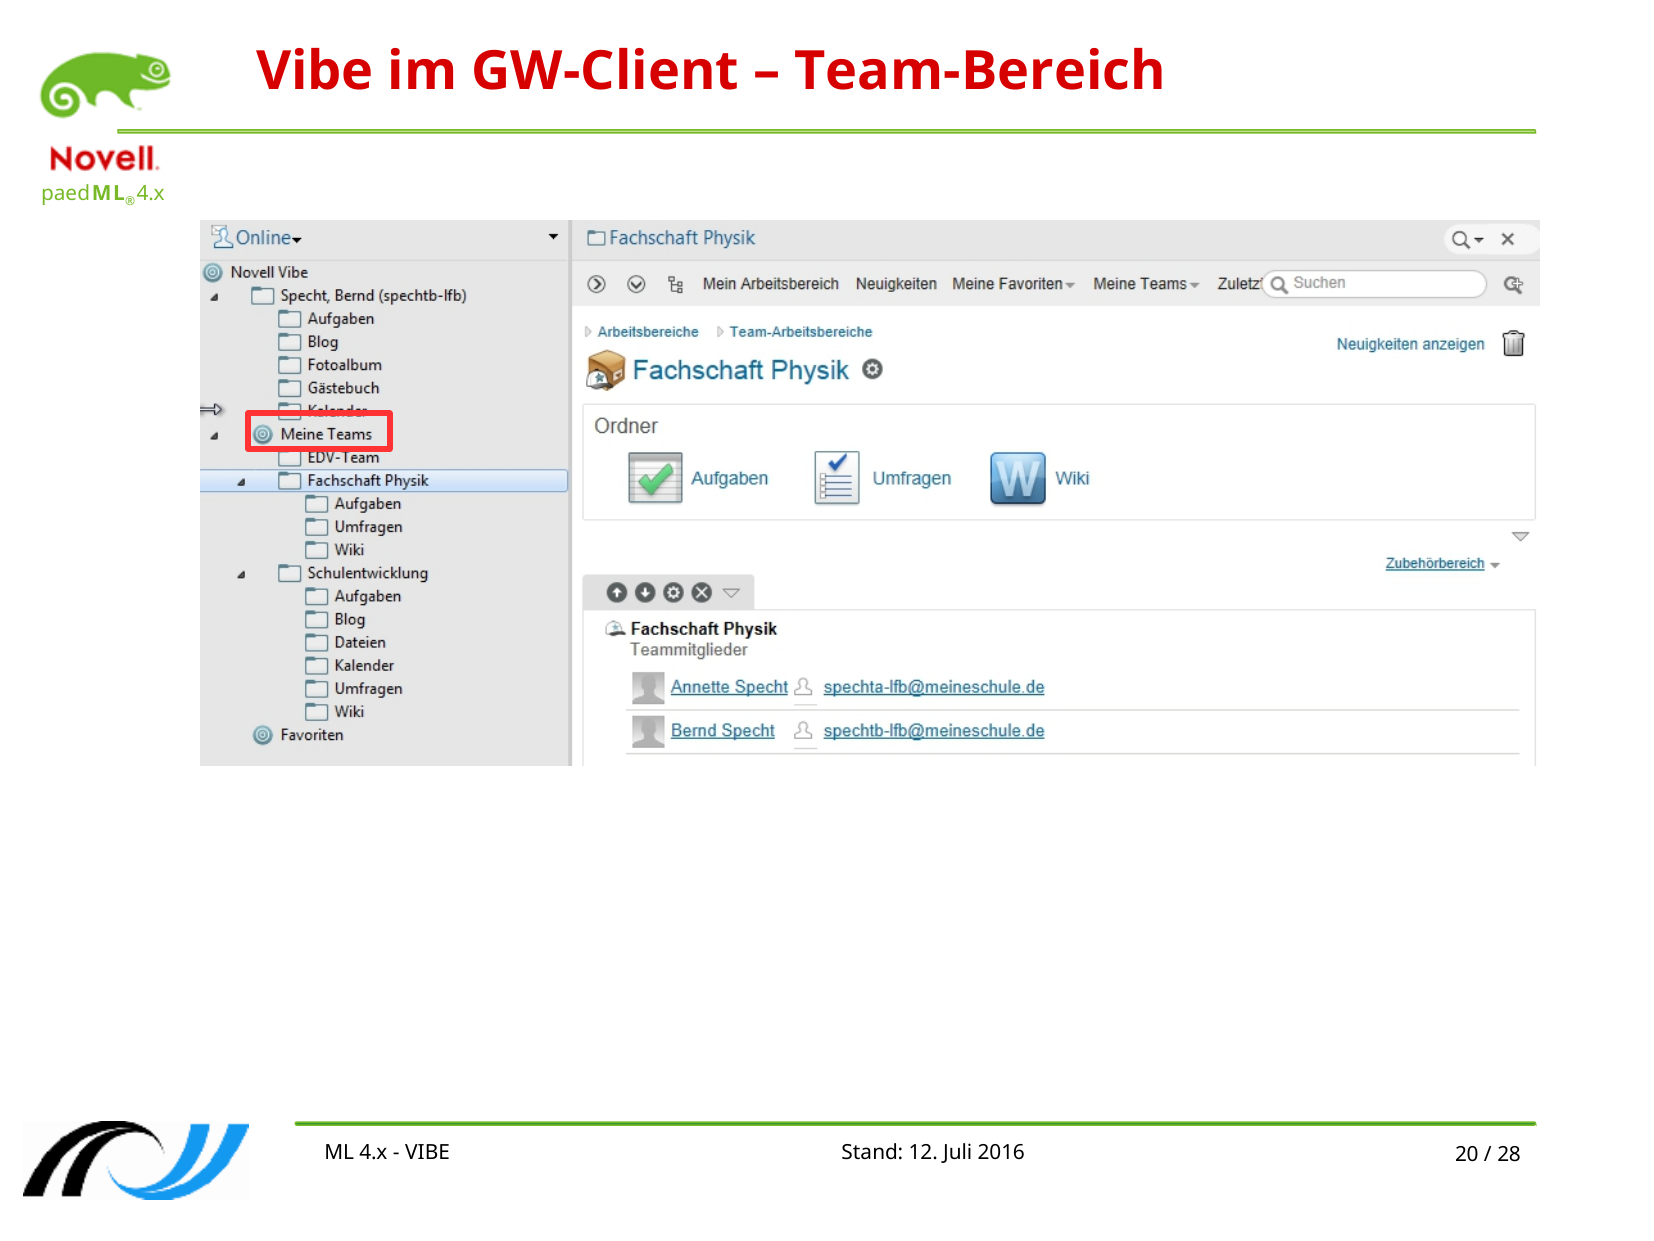

# Vibe im GW-Client – Team-Bereich
ML 4.x - VIBE
12. Juli 2016
20